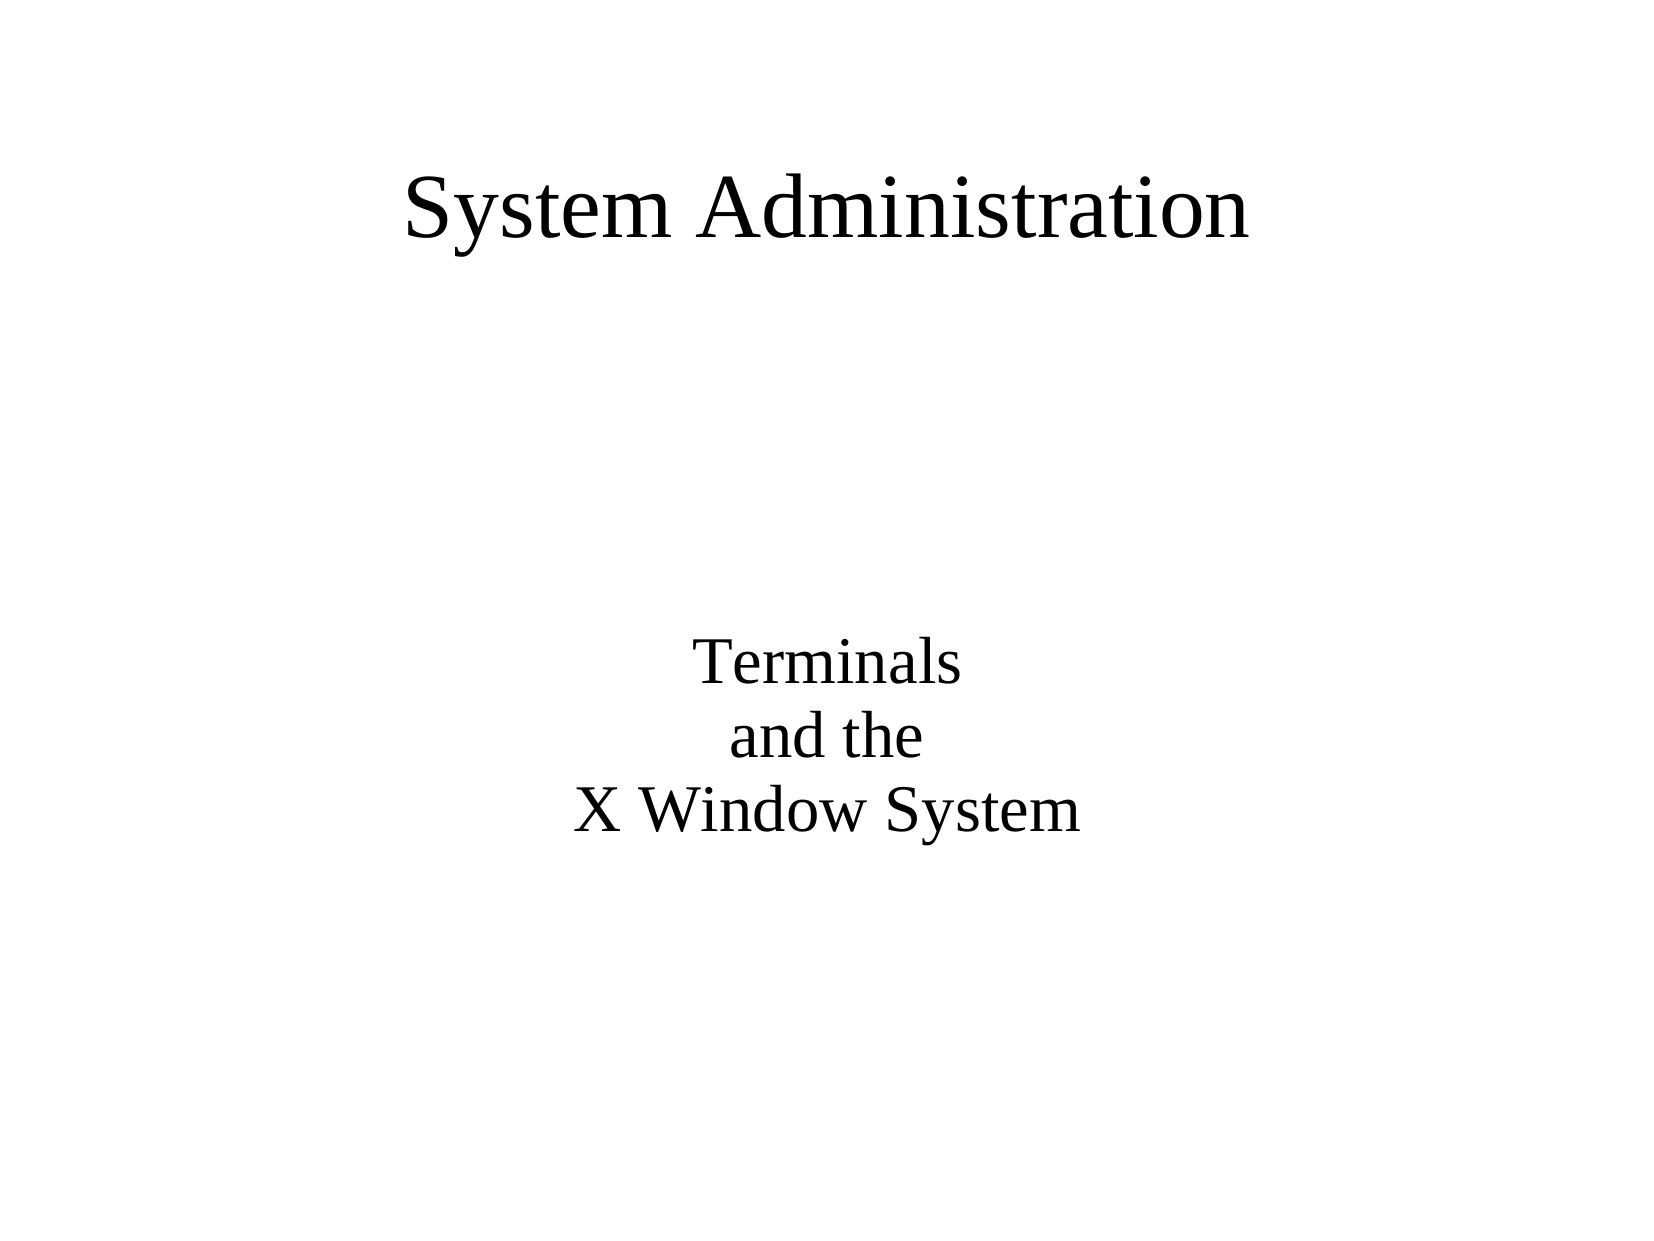

# System Administration
Terminals
and the
X Window System